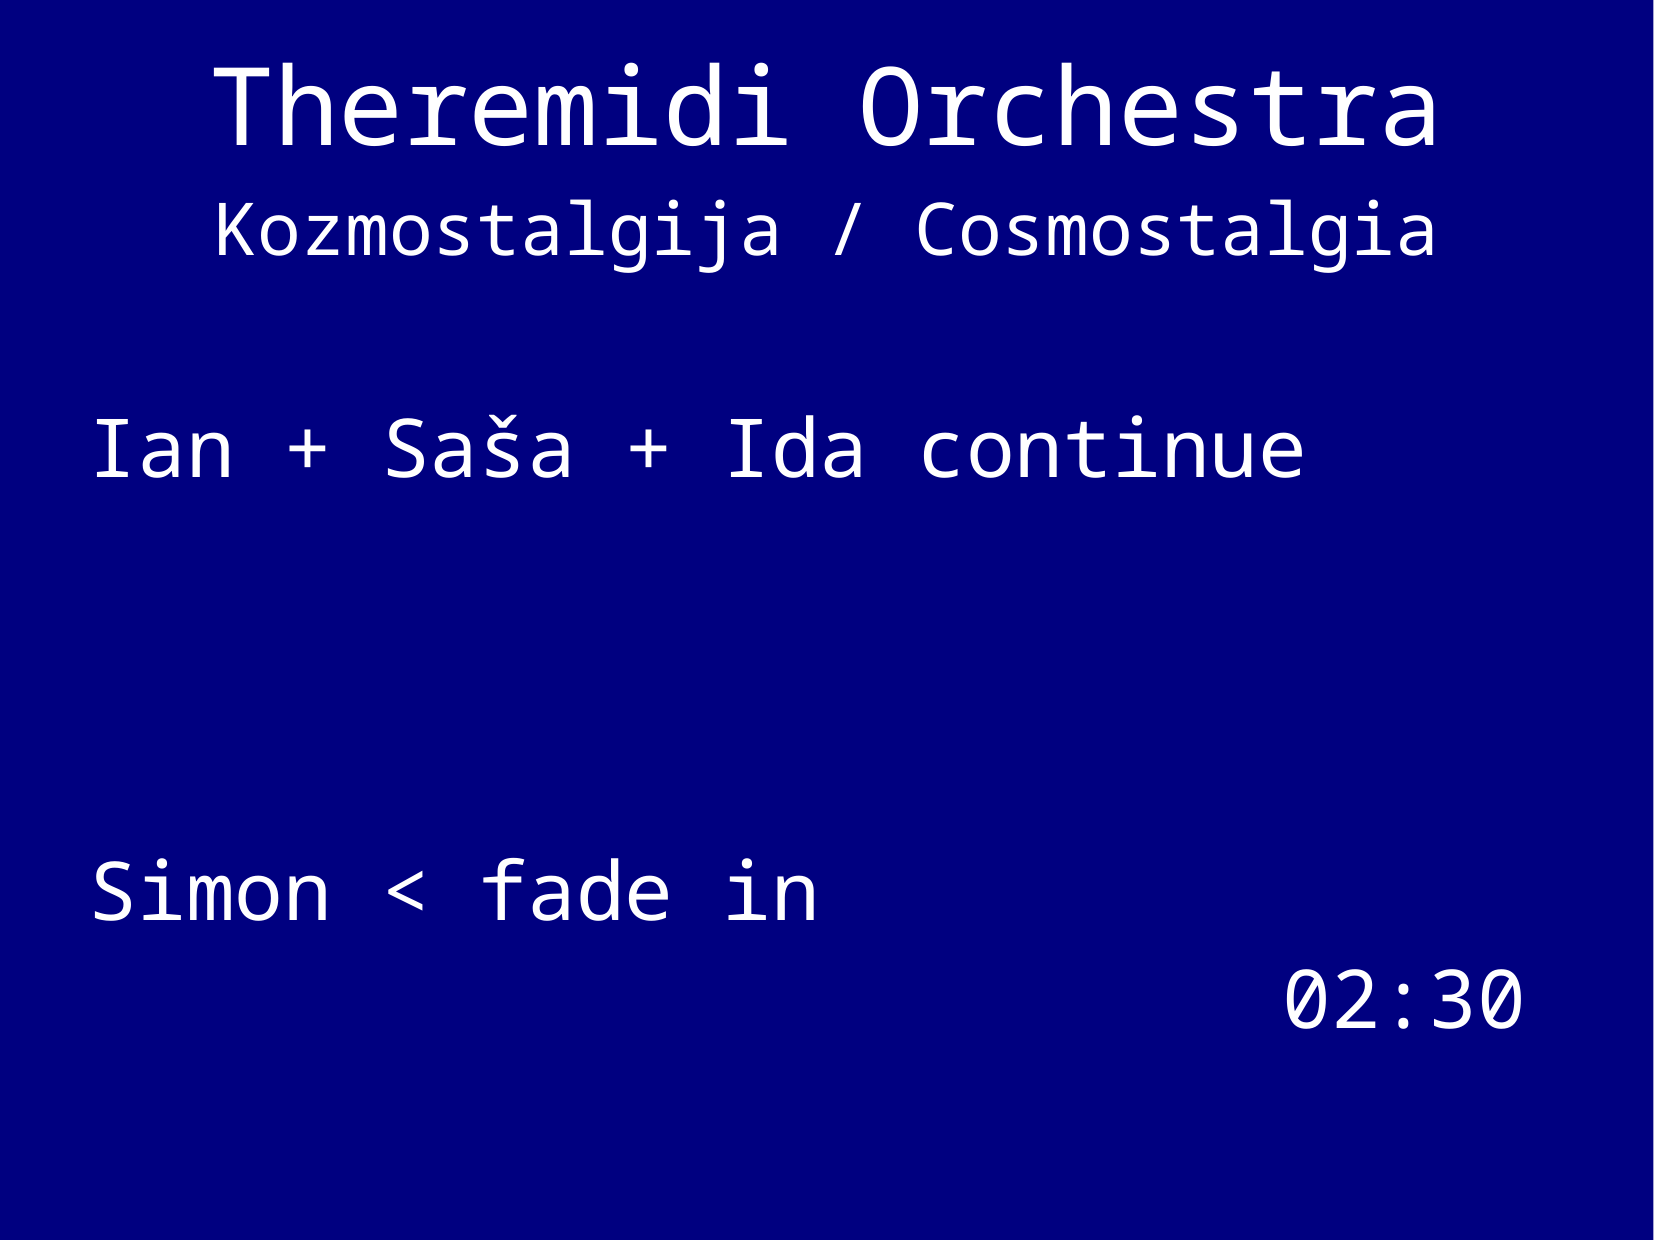

# Theremidi Orchestra Kozmostalgija / Cosmostalgia
Ian + Saša + Ida continue
Simon < fade in
02:30